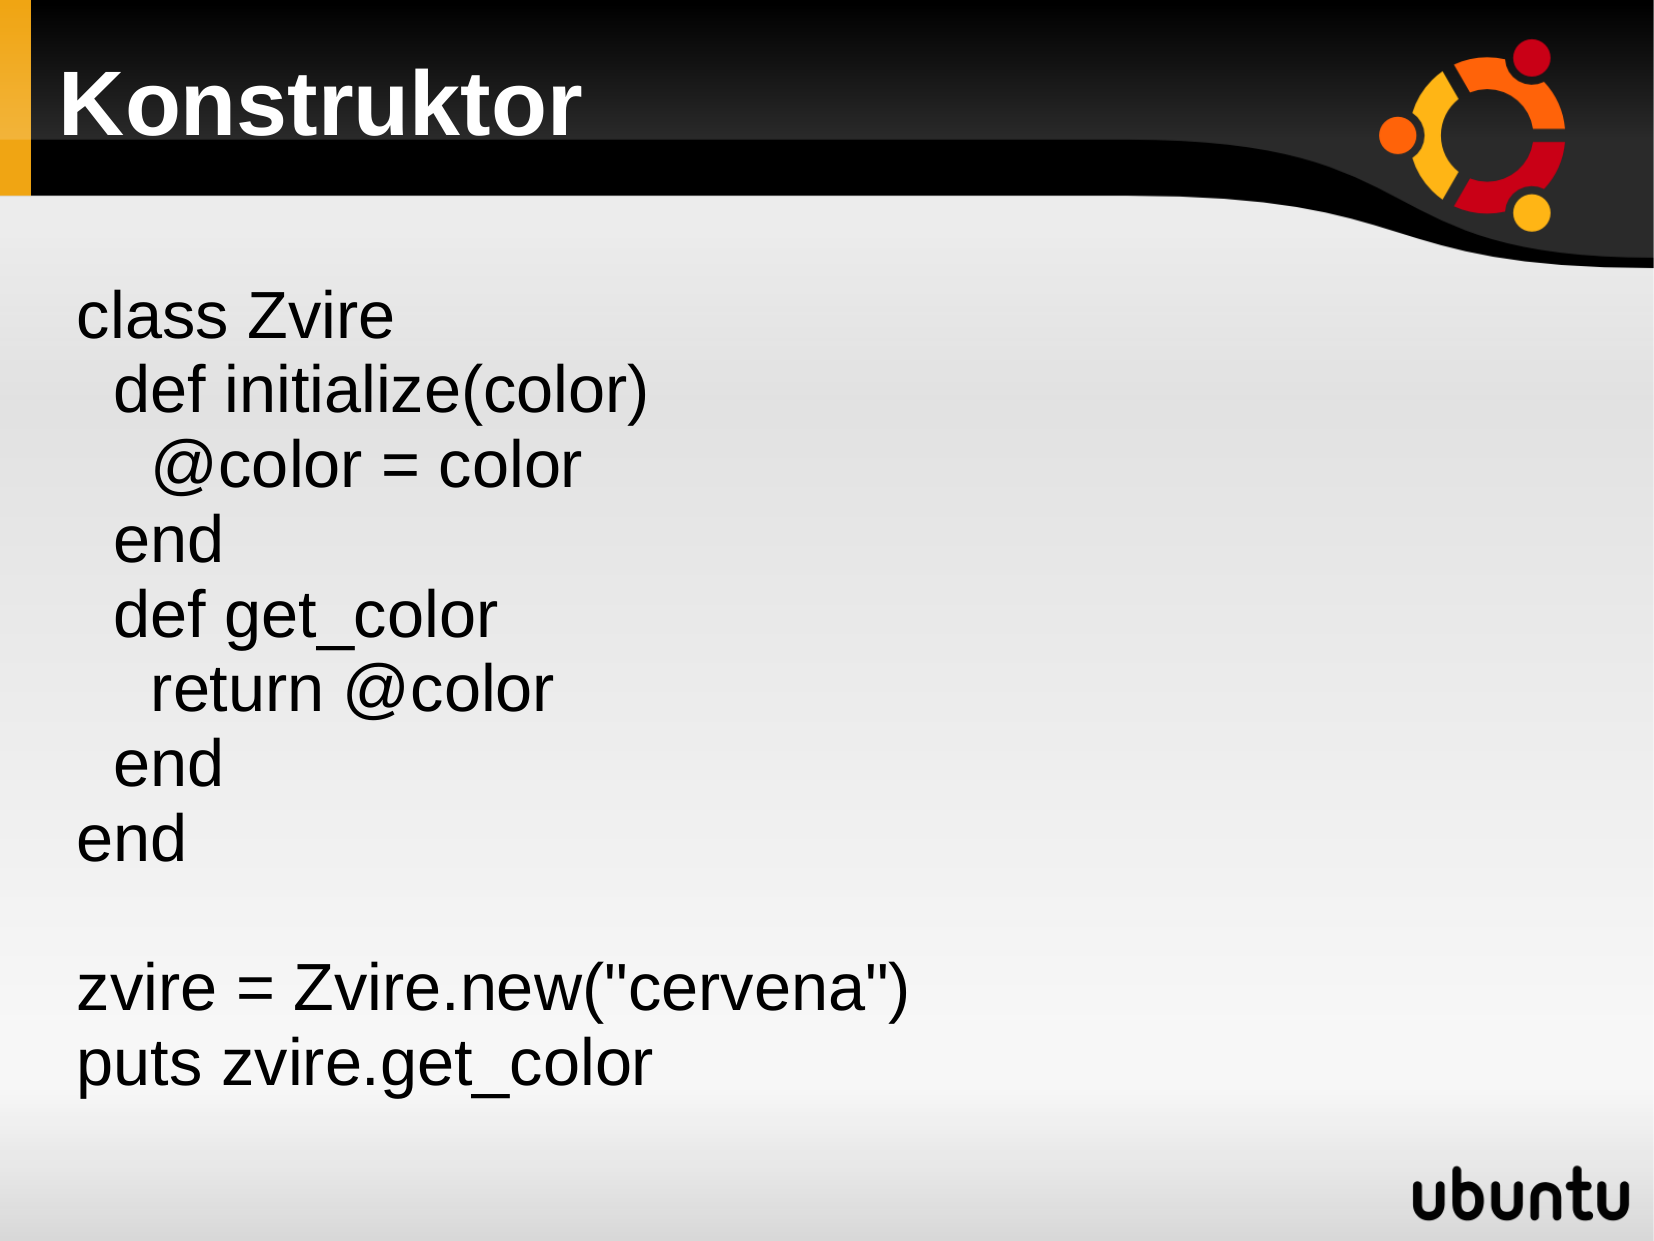

# Konstruktor
class Zvire
 def initialize(color)
 @color = color
 end
 def get_color
 return @color
 end
end
zvire = Zvire.new("cervena")
puts zvire.get_color